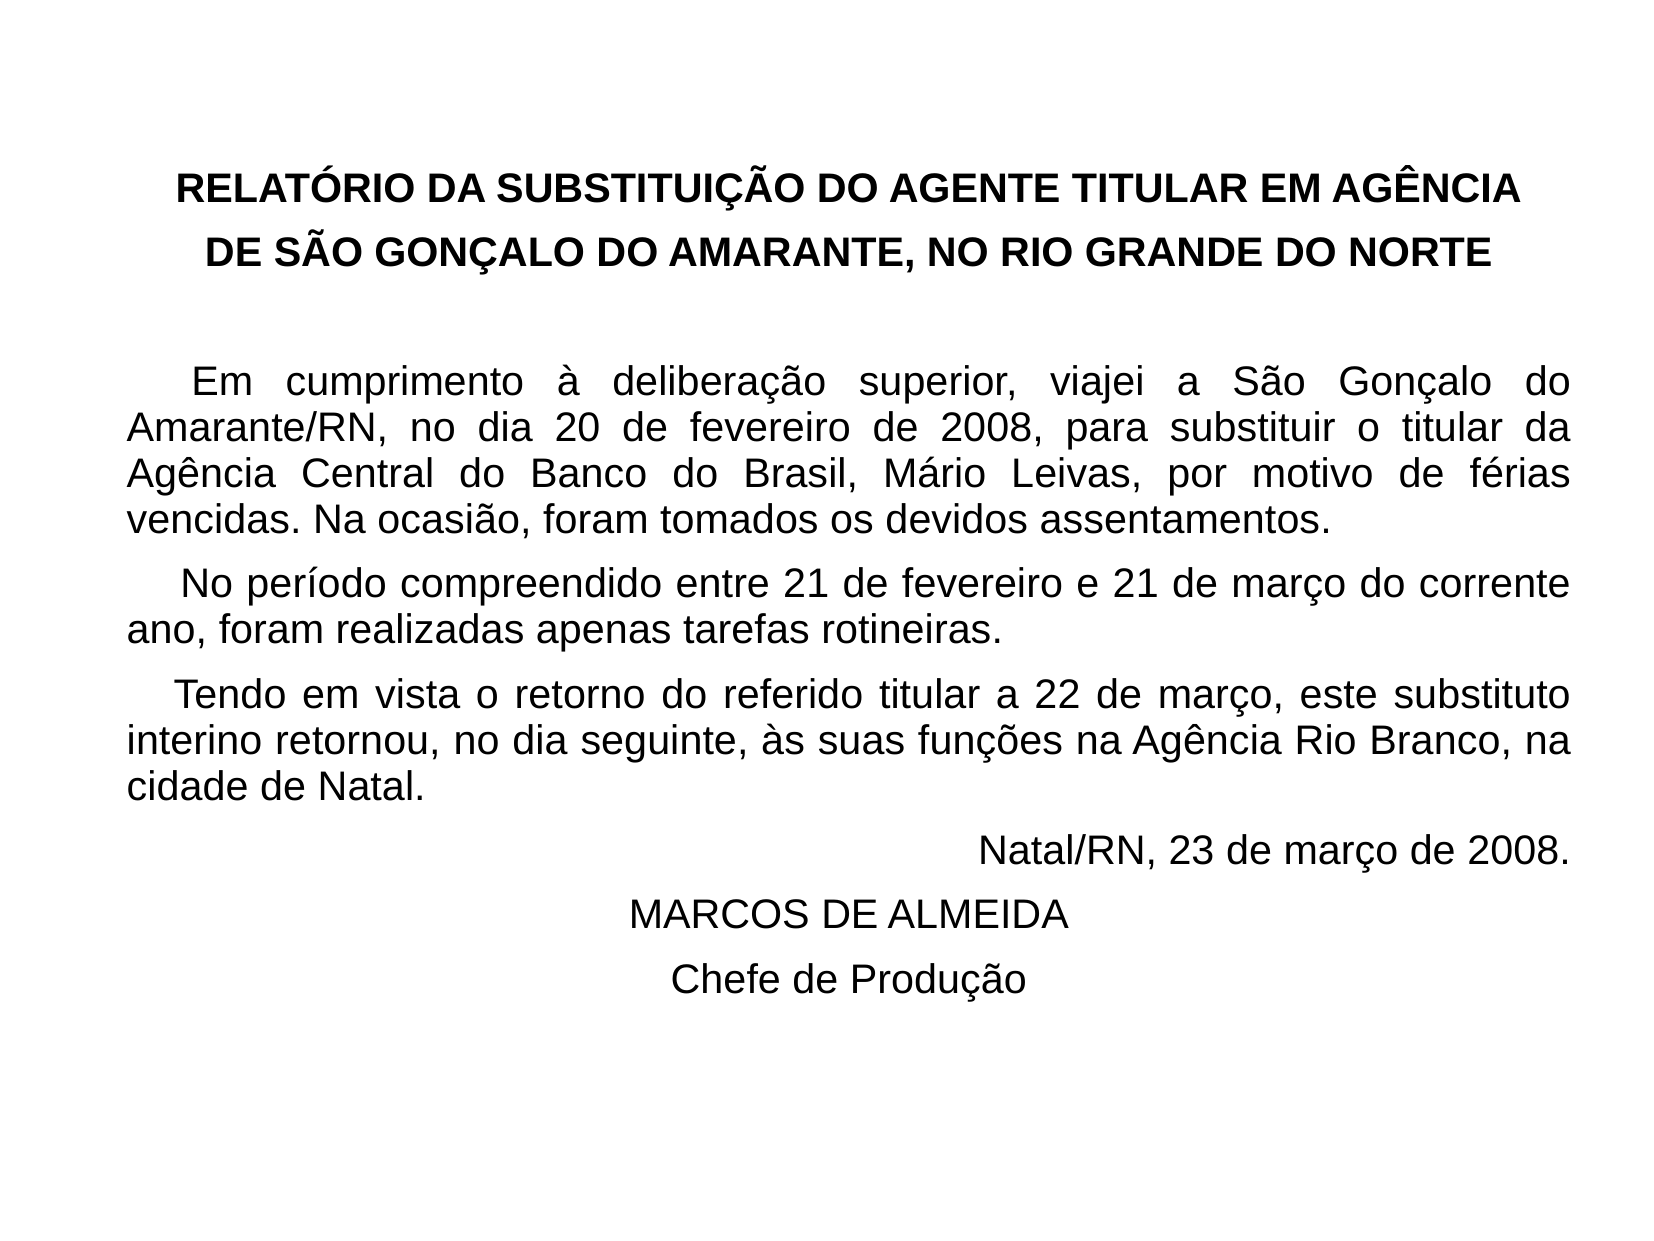

#
RELATÓRIO DA SUBSTITUIÇÃO DO AGENTE TITULAR EM AGÊNCIA
DE SÃO GONÇALO DO AMARANTE, NO RIO GRANDE DO NORTE
 Em cumprimento à deliberação superior, viajei a São Gonçalo do Amarante/RN, no dia 20 de fevereiro de 2008, para substituir o titular da Agência Central do Banco do Brasil, Mário Leivas, por motivo de férias vencidas. Na ocasião, foram tomados os devidos assentamentos.
 No período compreendido entre 21 de fevereiro e 21 de março do corrente ano, foram realizadas apenas tarefas rotineiras.
 Tendo em vista o retorno do referido titular a 22 de março, este substituto interino retornou, no dia seguinte, às suas funções na Agência Rio Branco, na cidade de Natal.
Natal/RN, 23 de março de 2008.
MARCOS DE ALMEIDA
Chefe de Produção